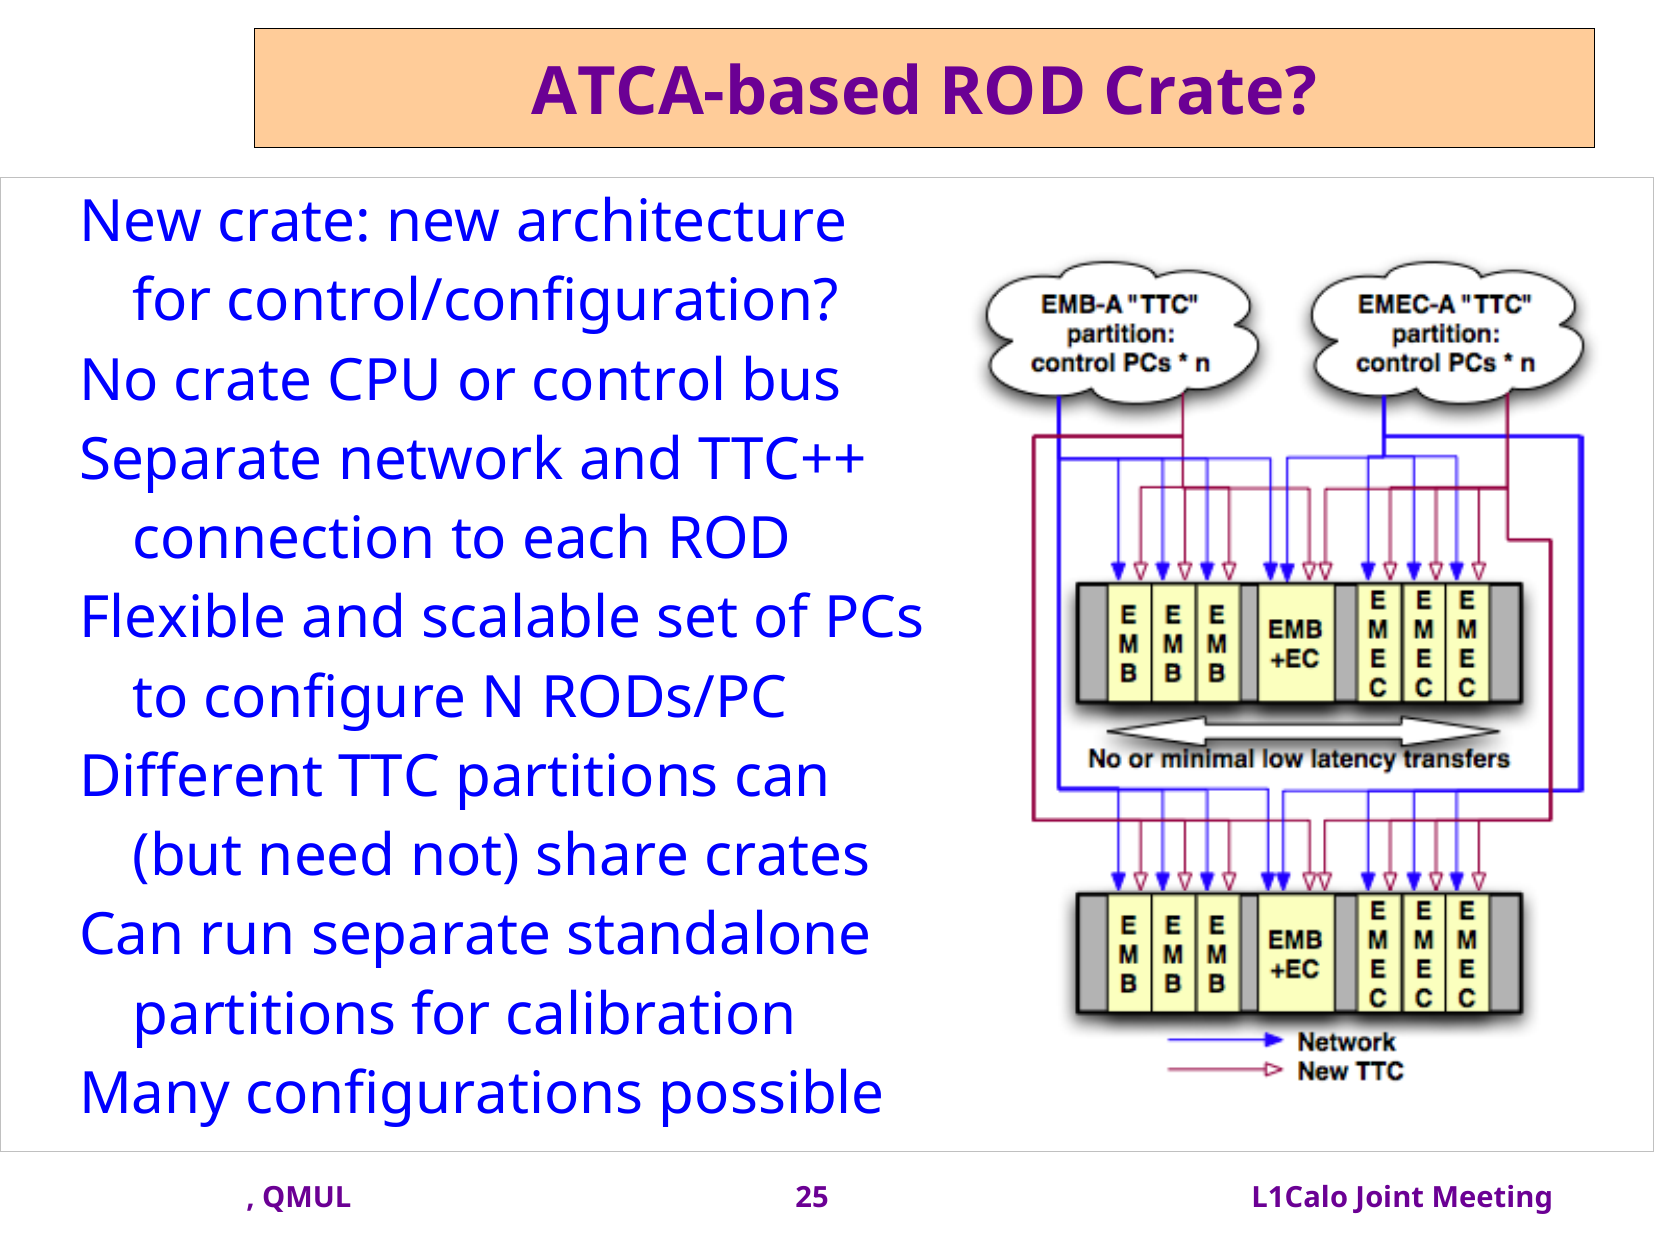

# ATCA-based ROD Crate?
New crate: new architecture for control/configuration?
No crate CPU or control bus
Separate network and TTC++ connection to each ROD
Flexible and scalable set of PCs to configure N RODs/PC
Different TTC partitions can (but need not) share crates
Can run separate standalone partitions for calibration
Many configurations possible